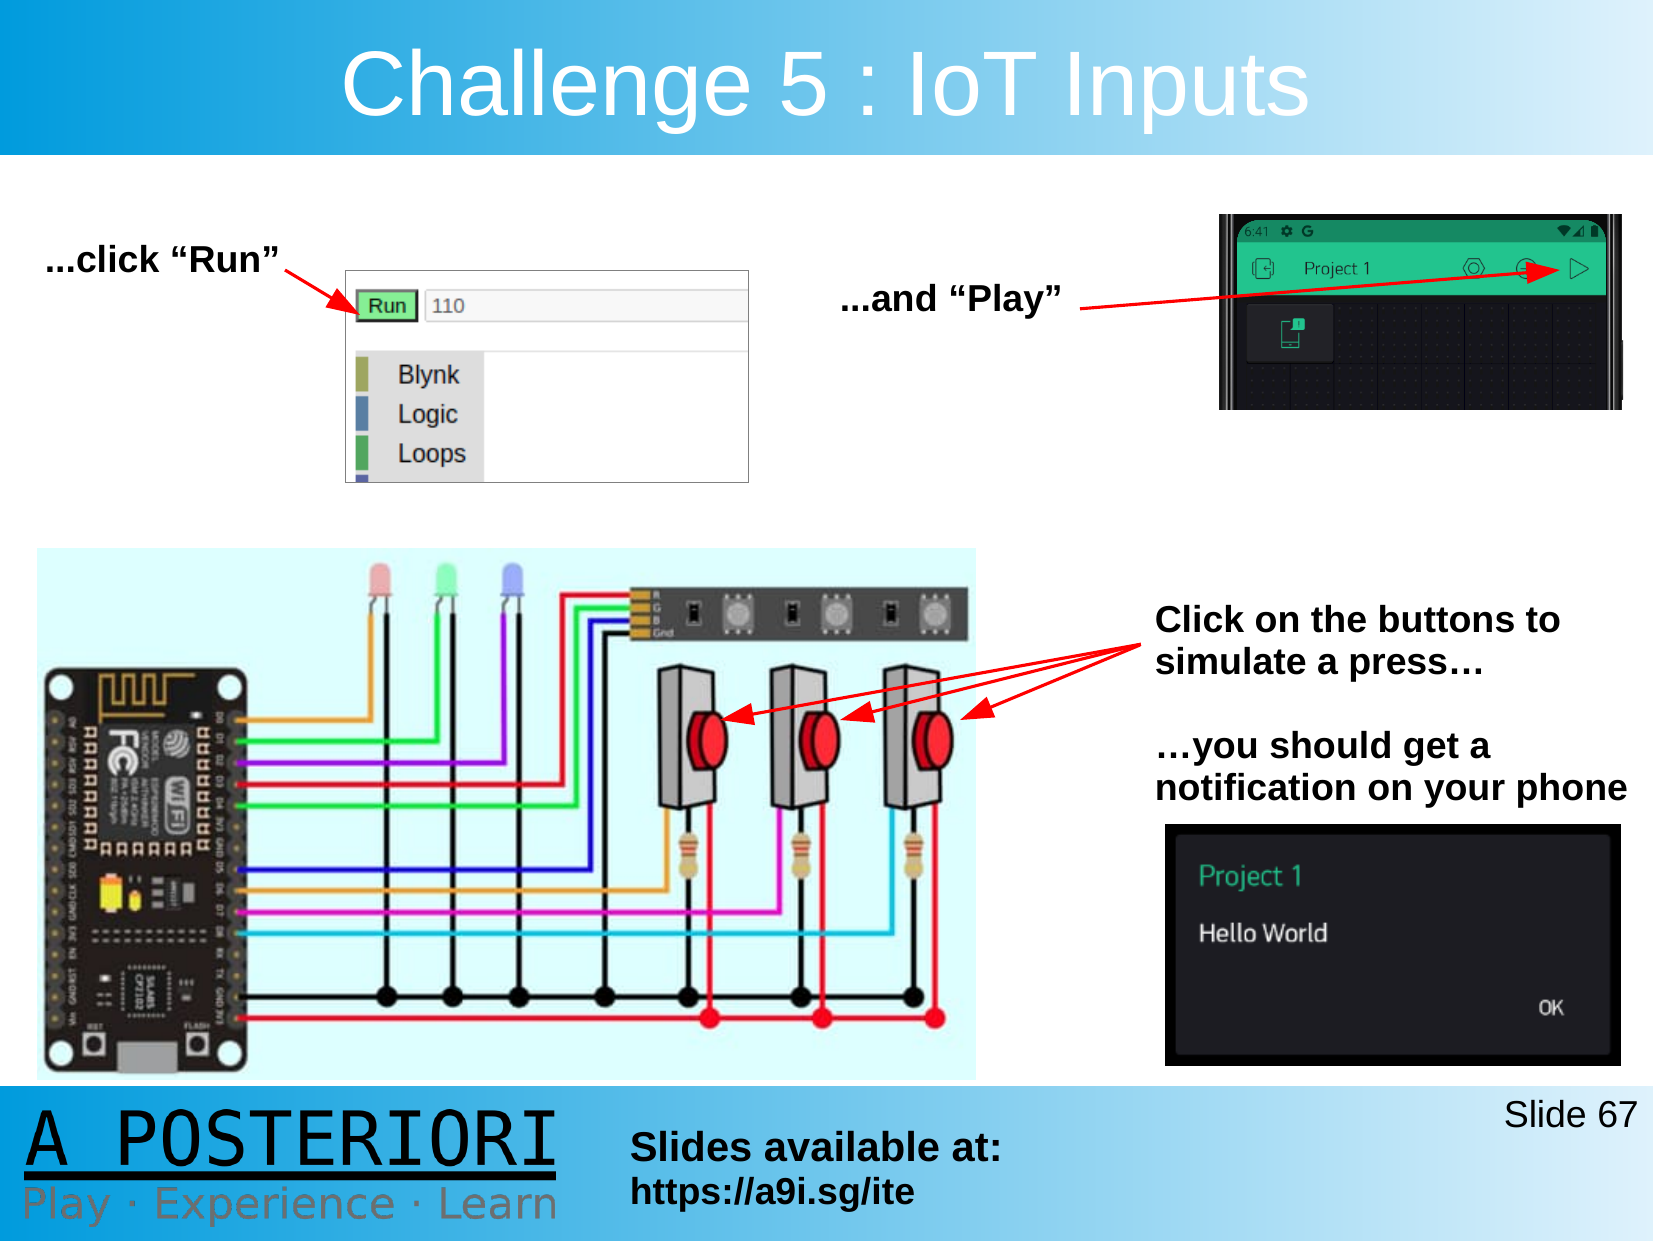

# Challenge 5 : IoT Inputs
...click “Run”
...and “Play”
Click on the buttons to simulate a press…
…you should get a notification on your phone